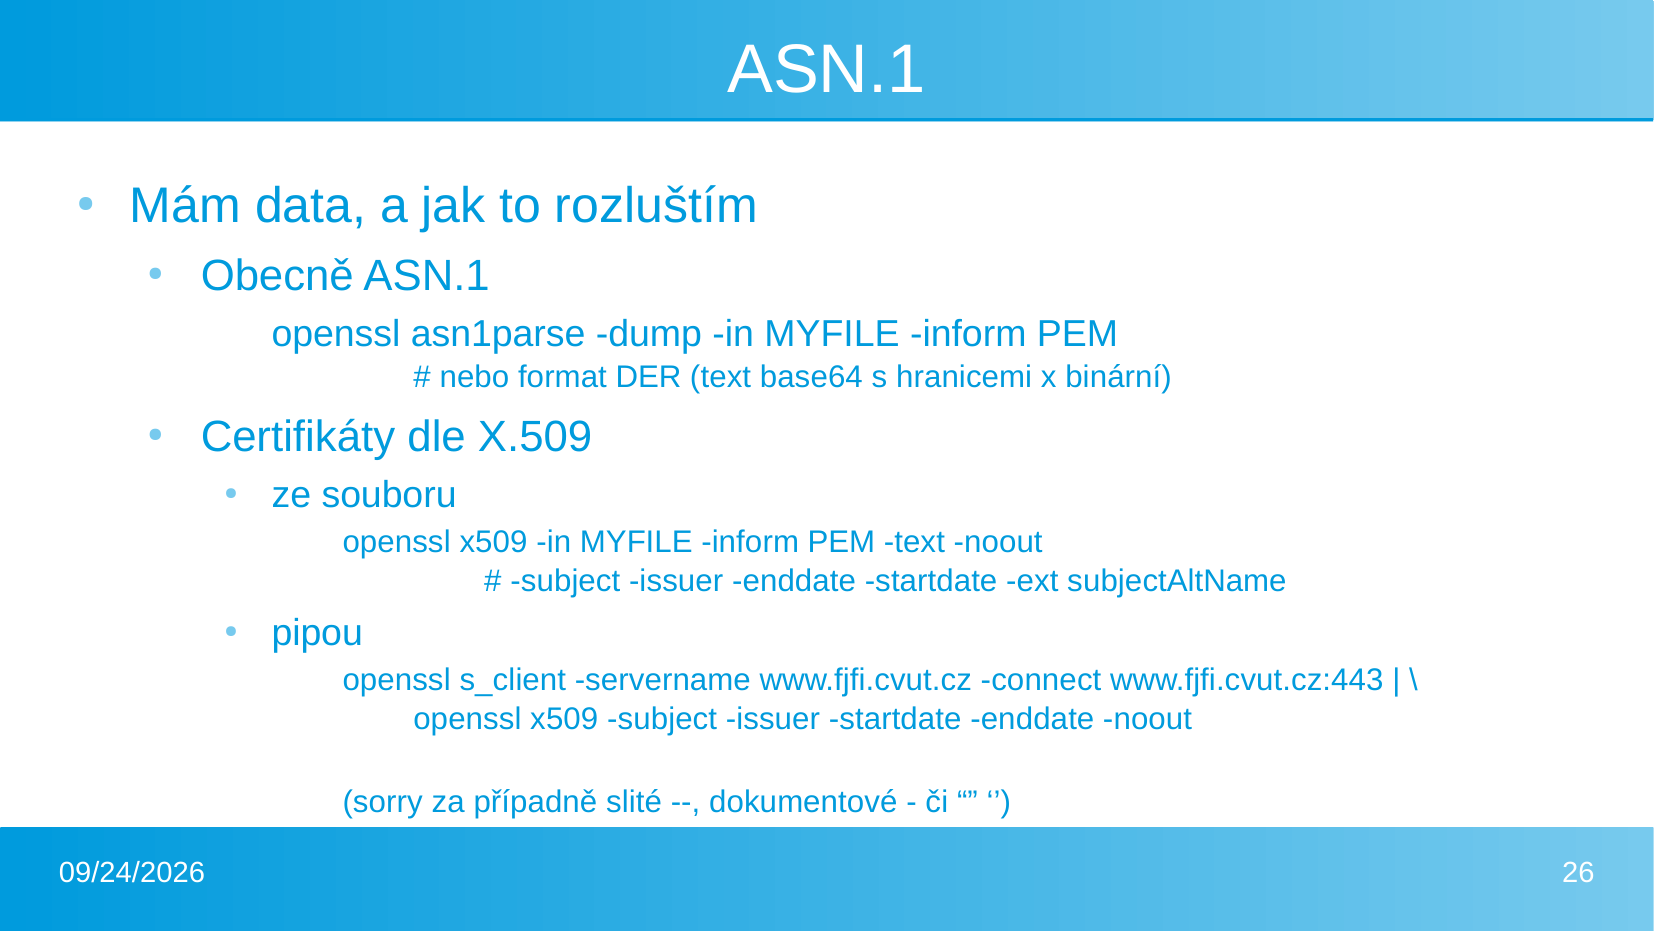

# ASN.1
Mám data, a jak to rozluštím
Obecně ASN.1
openssl asn1parse -dump -in MYFILE -inform PEM
# nebo format DER (text base64 s hranicemi x binární)
Certifikáty dle X.509
ze souboru
openssl x509 -in MYFILE -inform PEM -text -noout
# -subject -issuer -enddate -startdate -ext subjectAltName
pipou
openssl s_client -servername www.fjfi.cvut.cz -connect www.fjfi.cvut.cz:443 | \
openssl x509 -subject -issuer -startdate -enddate -noout
(sorry za případně slité --, dokumentové - či “” ‘’)
26